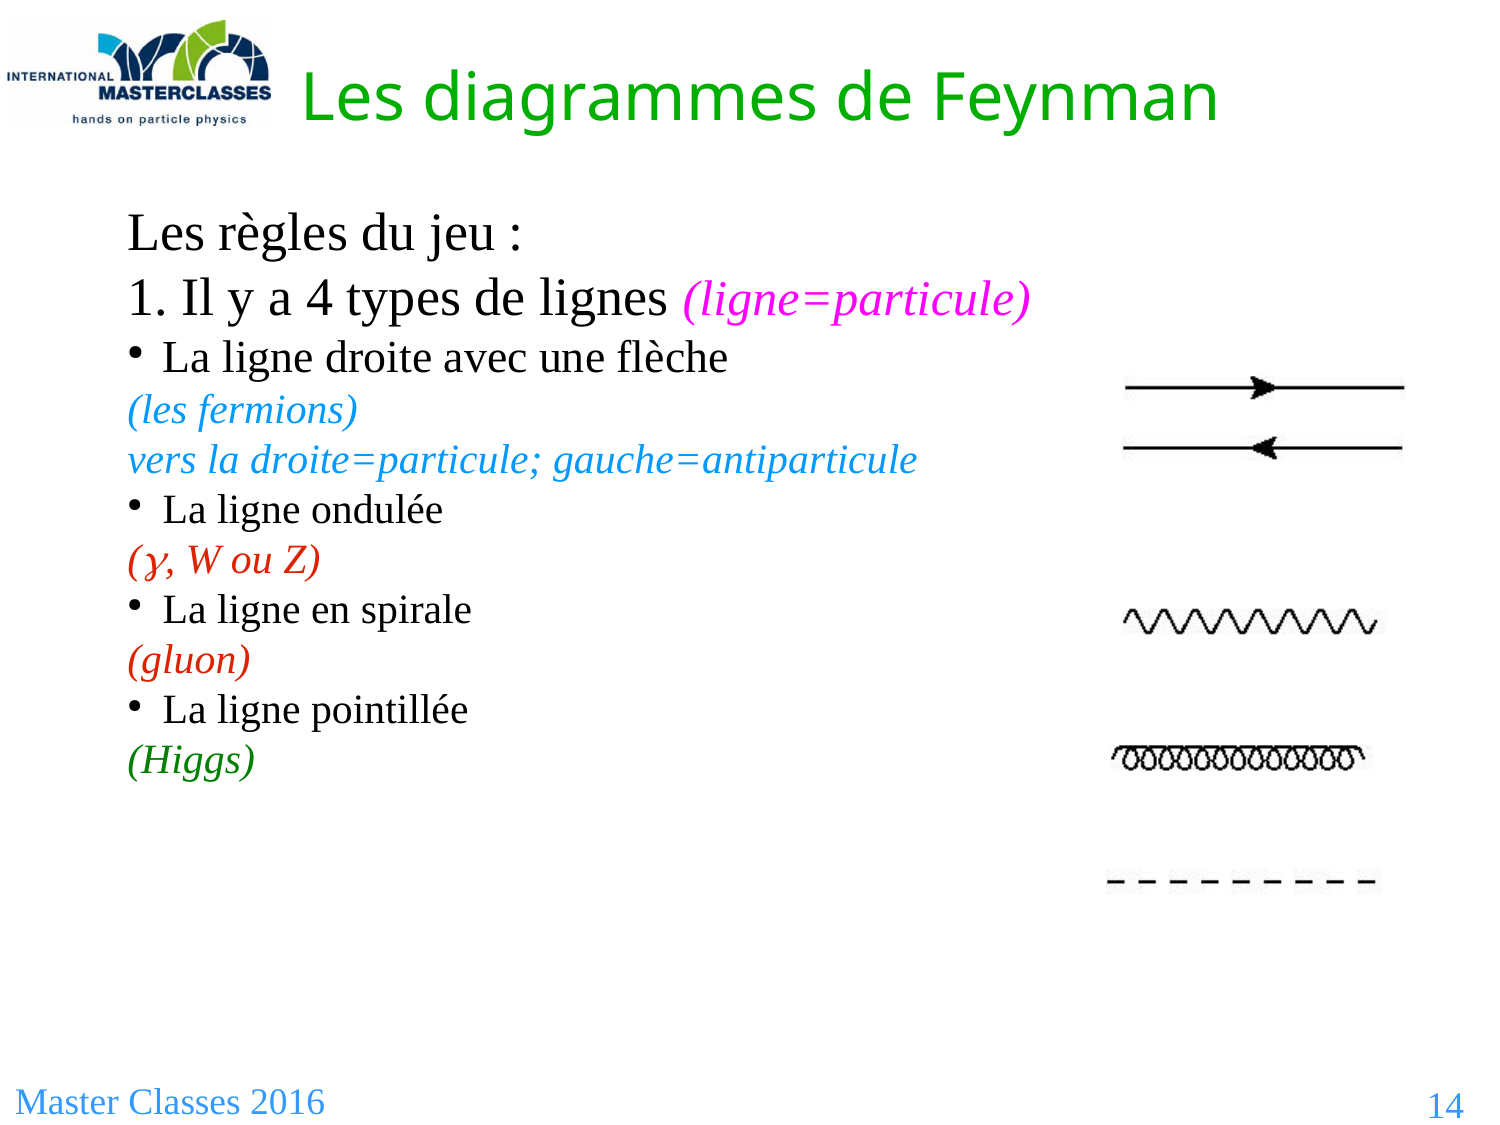

# Les diagrammes de Feynman
Les règles du jeu :
1. Il y a 4 types de lignes (ligne=particule)
La ligne droite avec une flèche
(les fermions)
vers la droite=particule; gauche=antiparticule
La ligne ondulée
(g, W ou Z)
La ligne en spirale
(gluon)
La ligne pointillée
(Higgs)
Master Classes 2016
14